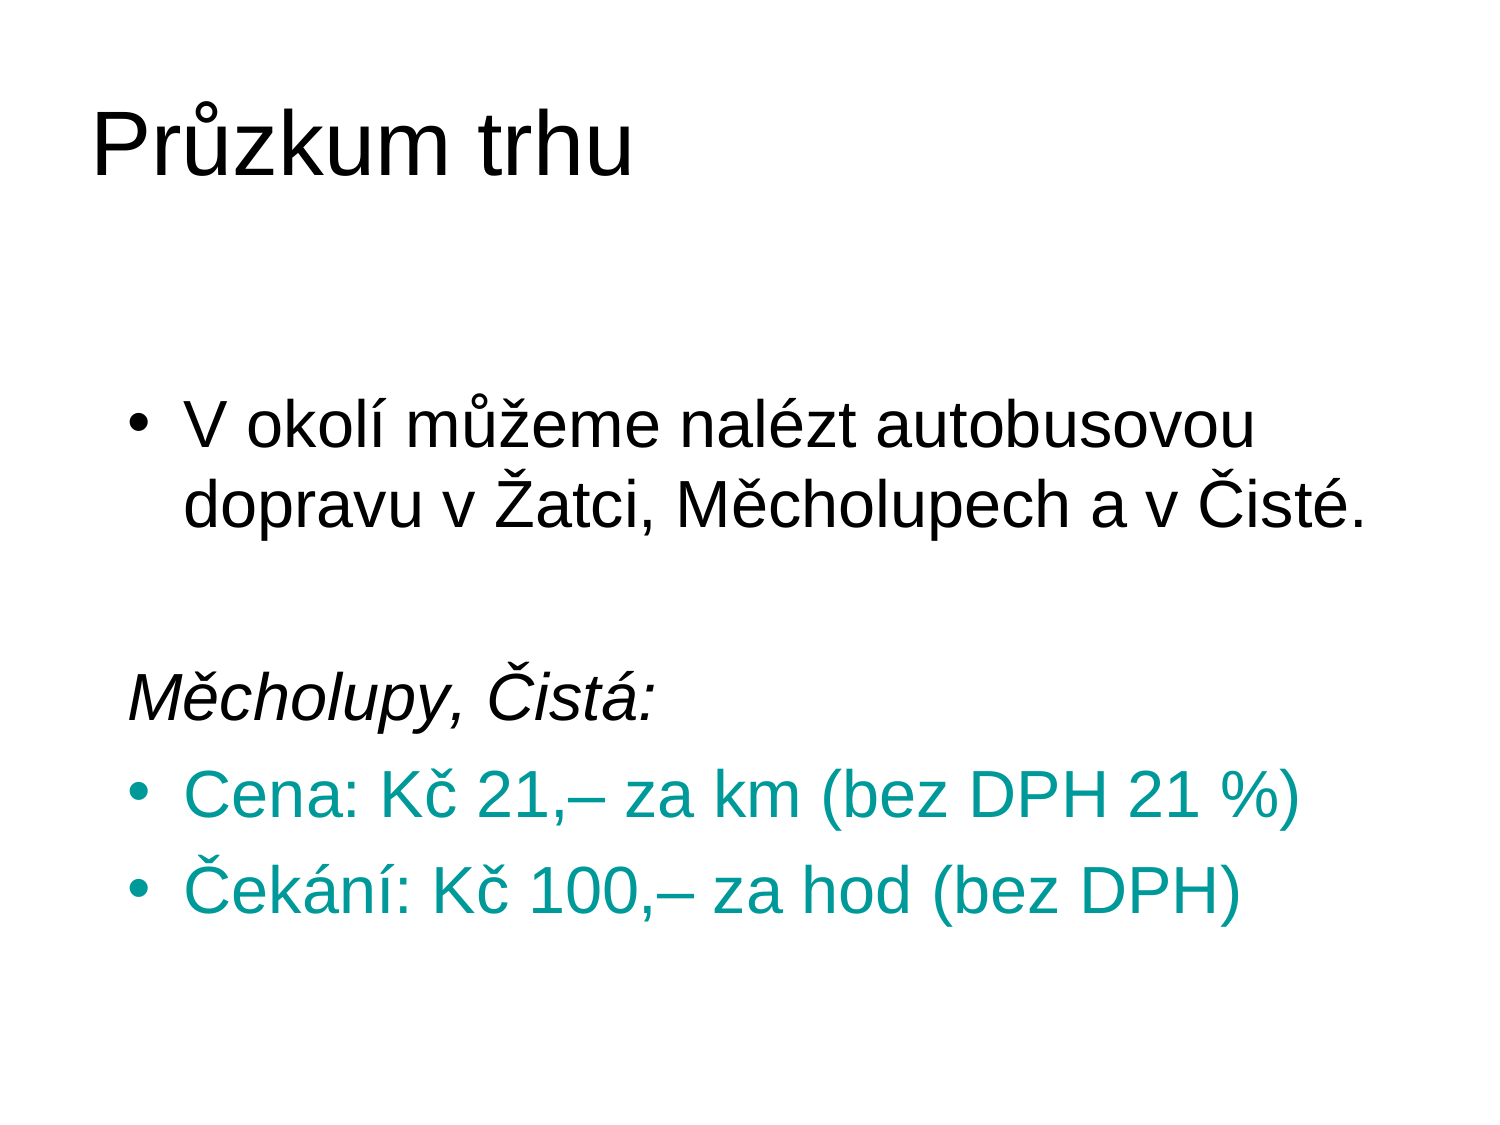

# Průzkum trhu
V okolí můžeme nalézt autobusovou dopravu v Žatci, Měcholupech a v Čisté.
Měcholupy, Čistá:
Cena: Kč 21,– za km (bez DPH 21 %)
Čekání: Kč 100,– za hod (bez DPH)